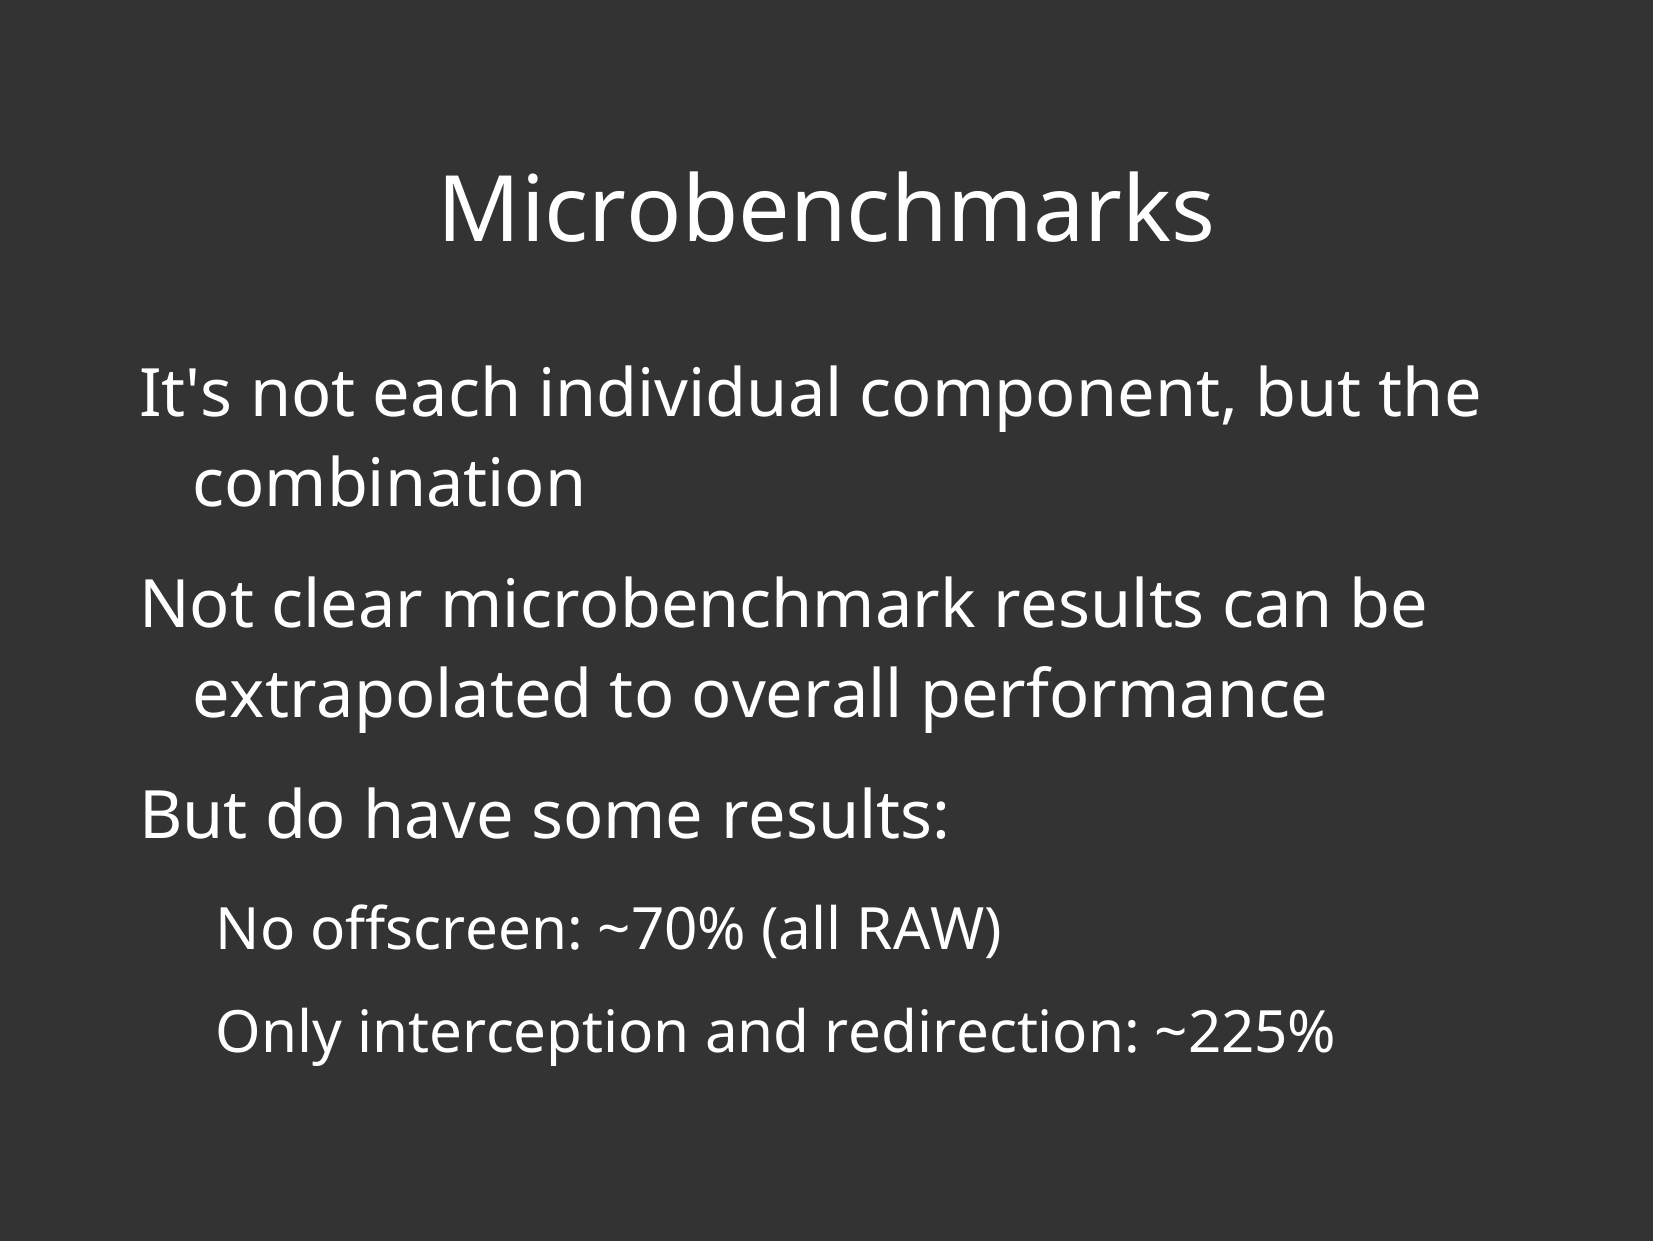

# Microbenchmarks
It's not each individual component, but the combination
Not clear microbenchmark results can be extrapolated to overall performance
But do have some results:
No offscreen: ~70% (all RAW)
Only interception and redirection: ~225%